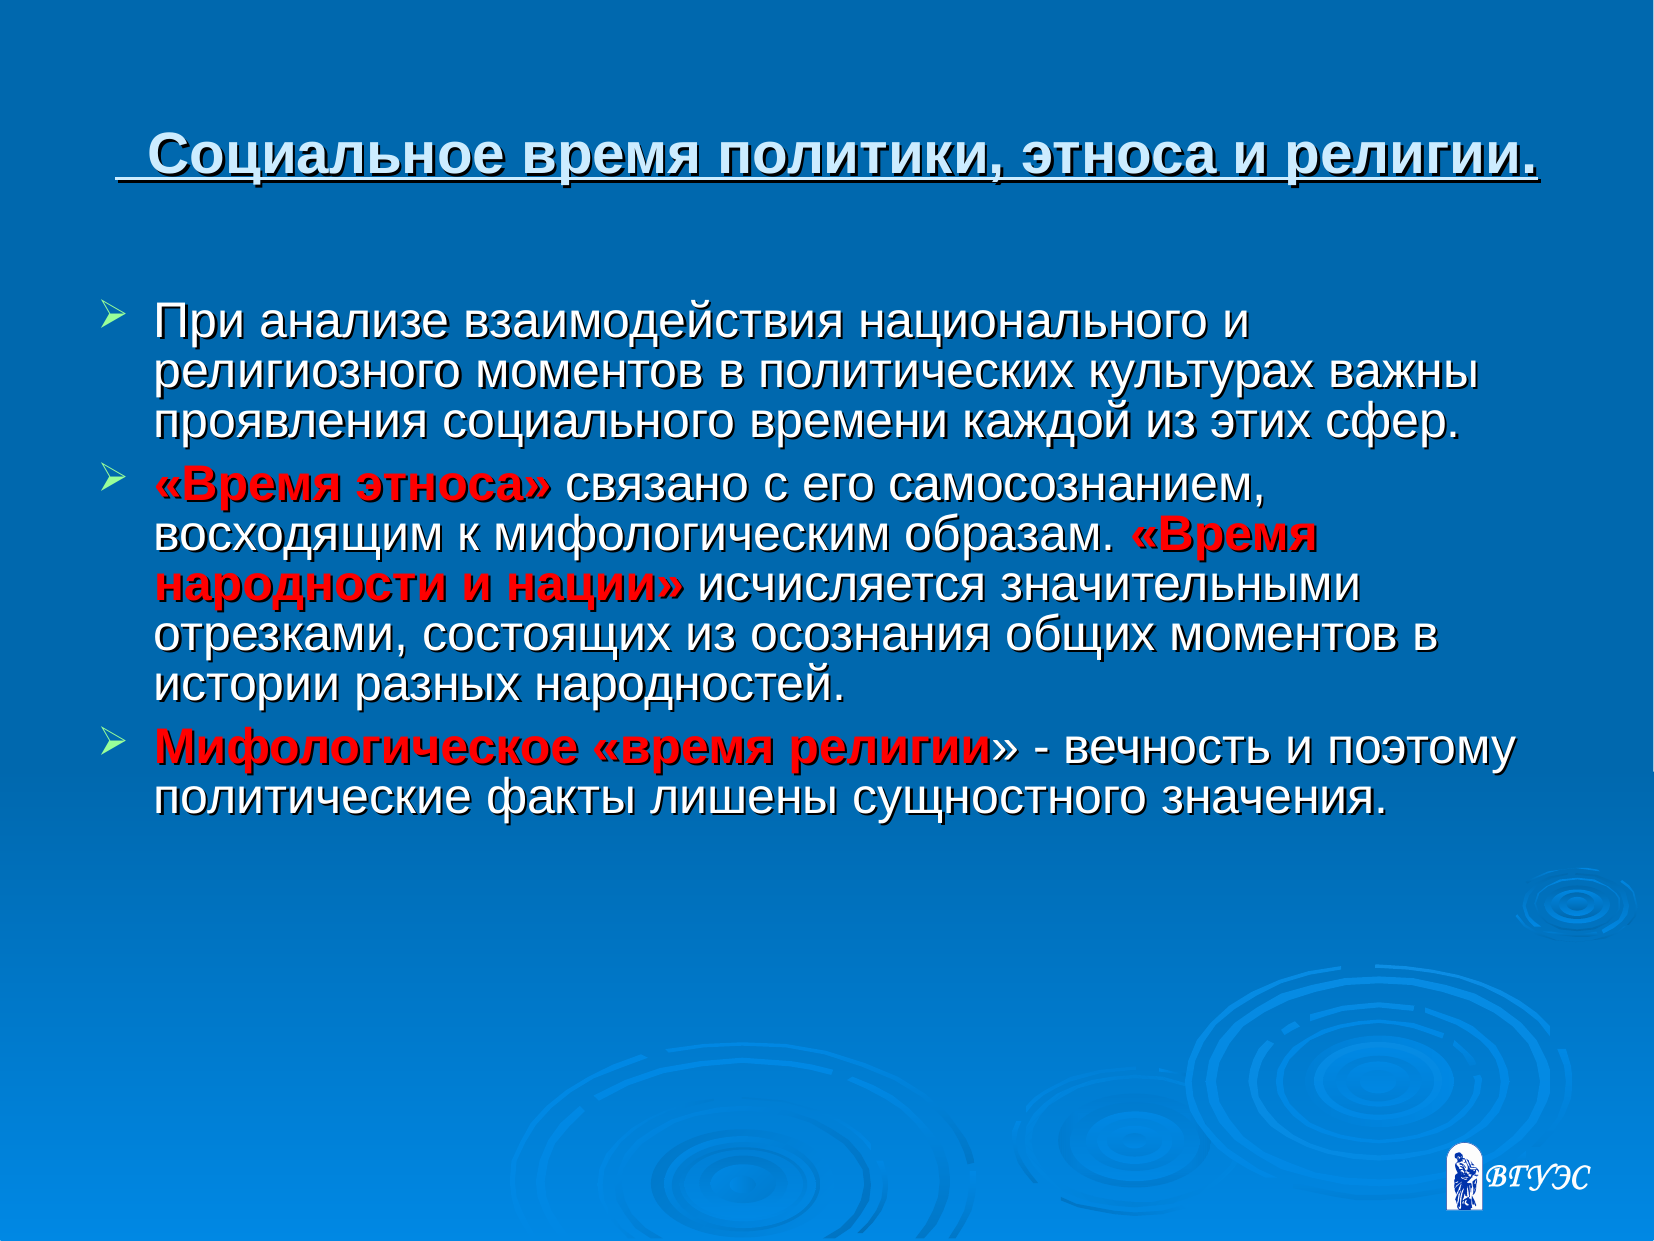

# Социальное время политики, этноса и религии.
При анализе взаимодействия национального и религиозного моментов в политических культурах важны проявления социального времени каждой из этих сфер.
«Время этноса» связано с его самосознанием, восходящим к мифологическим образам. «Время народности и нации» исчисляется значительными отрезками, состоящих из осознания общих моментов в истории разных народностей.
Мифологическое «время религии» - вечность и поэтому политические факты лишены сущностного значения.